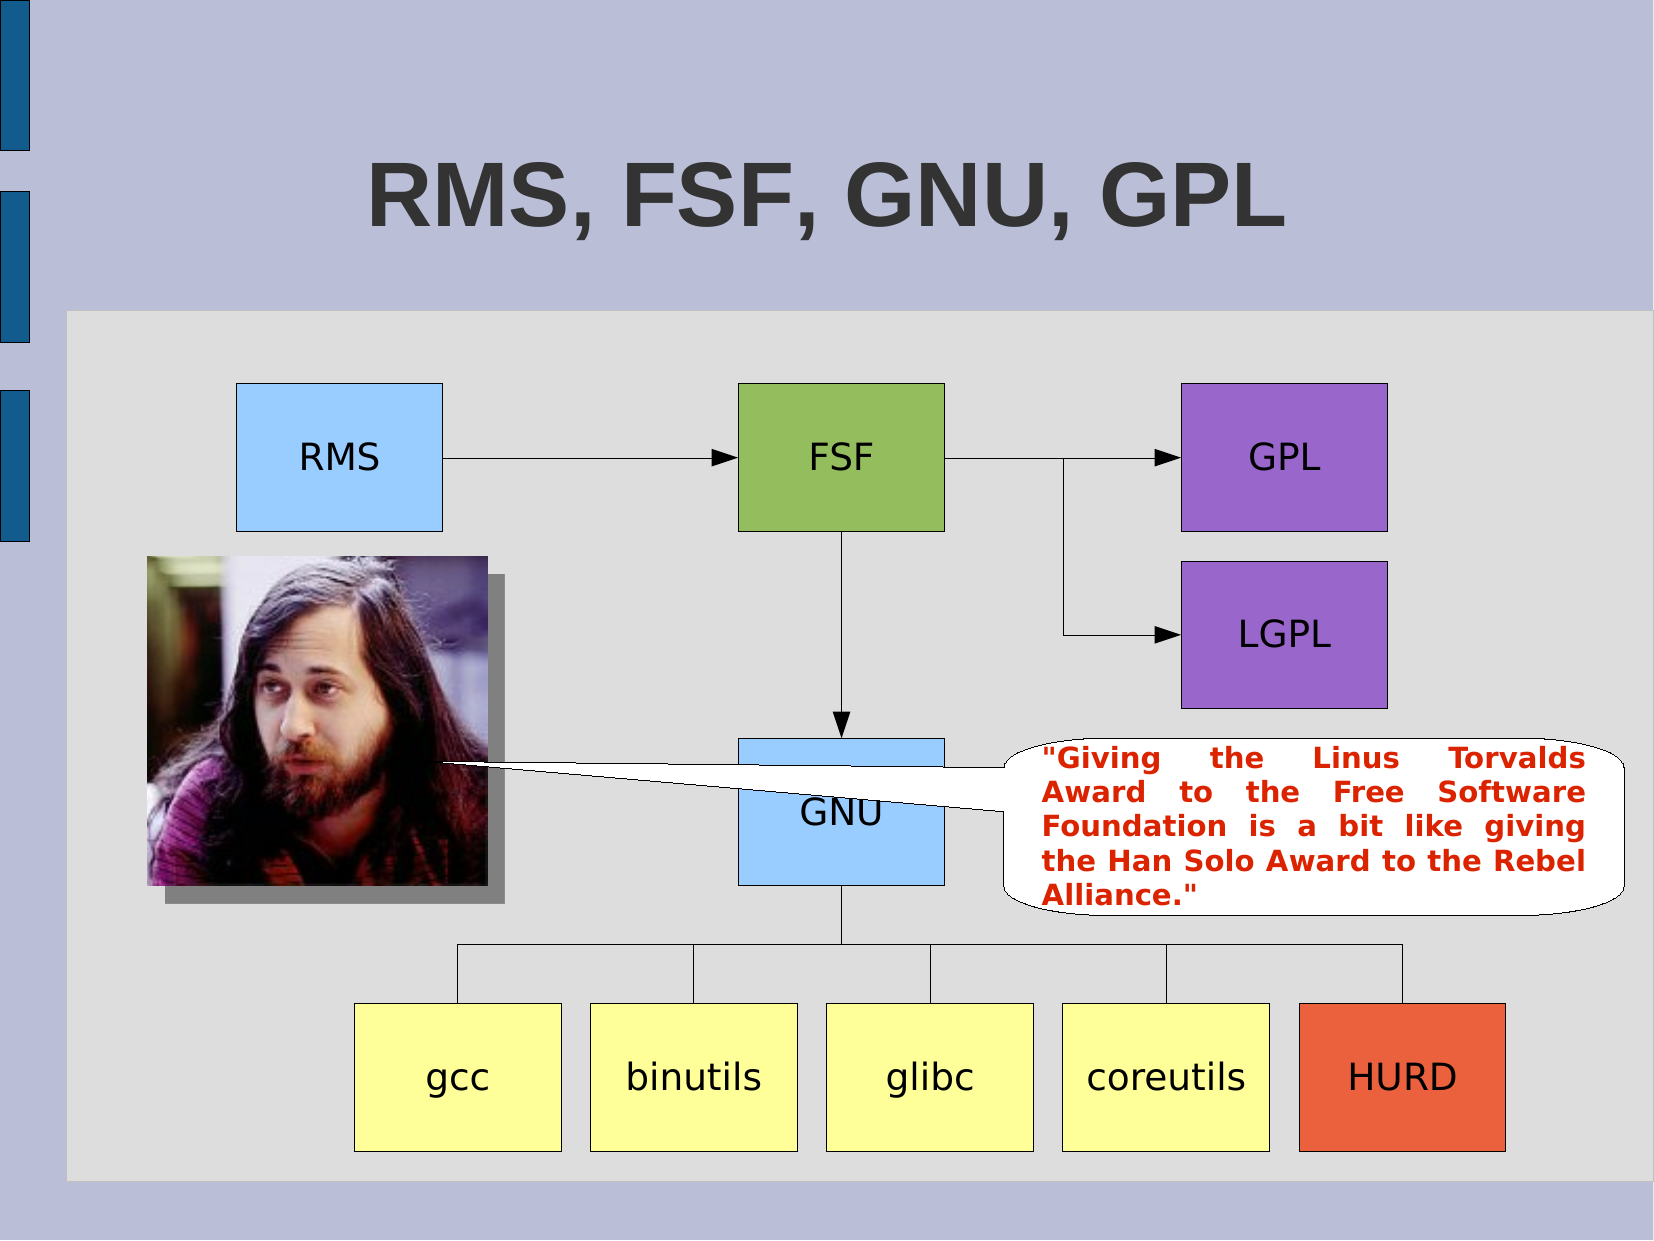

# RMS, FSF, GNU, GPL
RMS
FSF
GPL
LGPL
GNU
"Giving the Linus Torvalds Award to the Free Software Foundation is a bit like giving the Han Solo Award to the Rebel Alliance."
gcc
binutils
glibc
coreutils
HURD